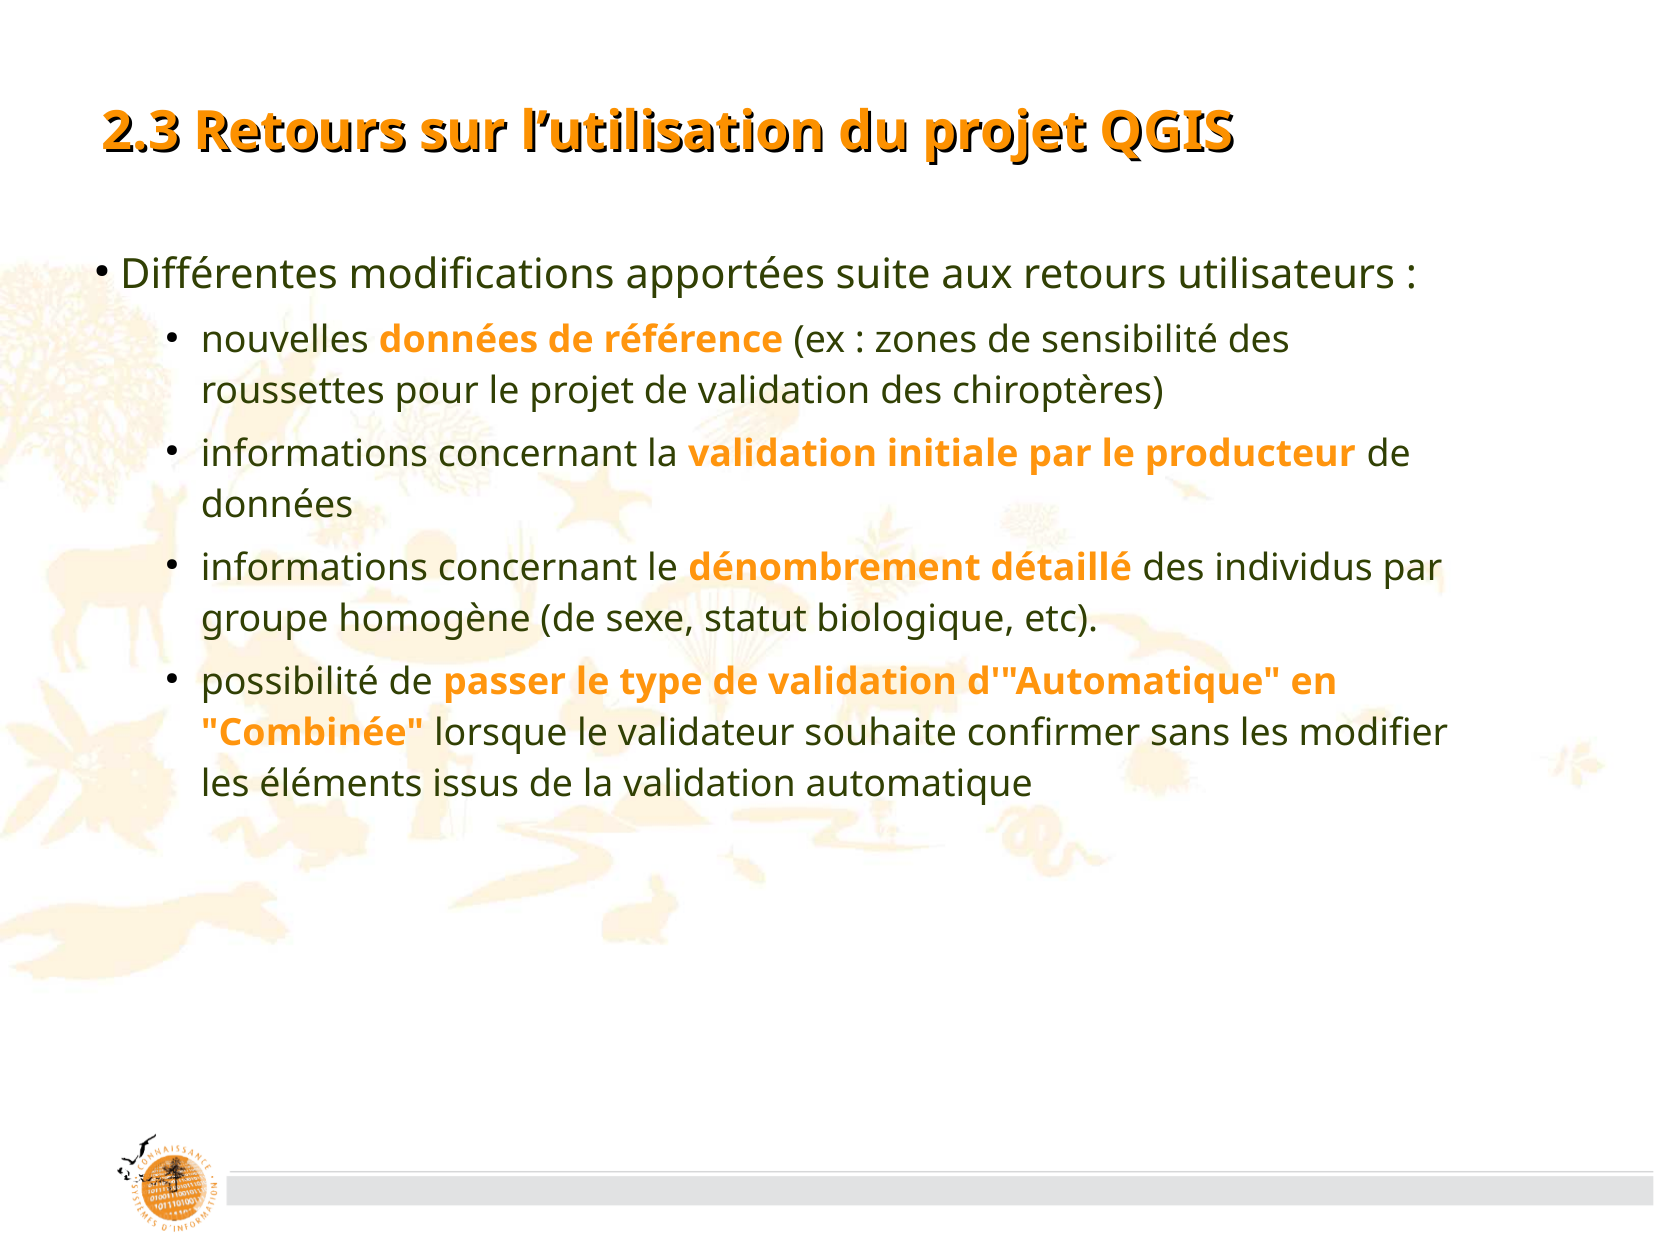

# 2.3 Retours sur l’utilisation du projet QGIS
 Différentes modifications apportées suite aux retours utilisateurs :
nouvelles données de référence (ex : zones de sensibilité des roussettes pour le projet de validation des chiroptères)
informations concernant la validation initiale par le producteur de données
informations concernant le dénombrement détaillé des individus par groupe homogène (de sexe, statut biologique, etc).
possibilité de passer le type de validation d'"Automatique" en "Combinée" lorsque le validateur souhaite confirmer sans les modifier les éléments issus de la validation automatique
Cotech SINP - 29/11/2018
25